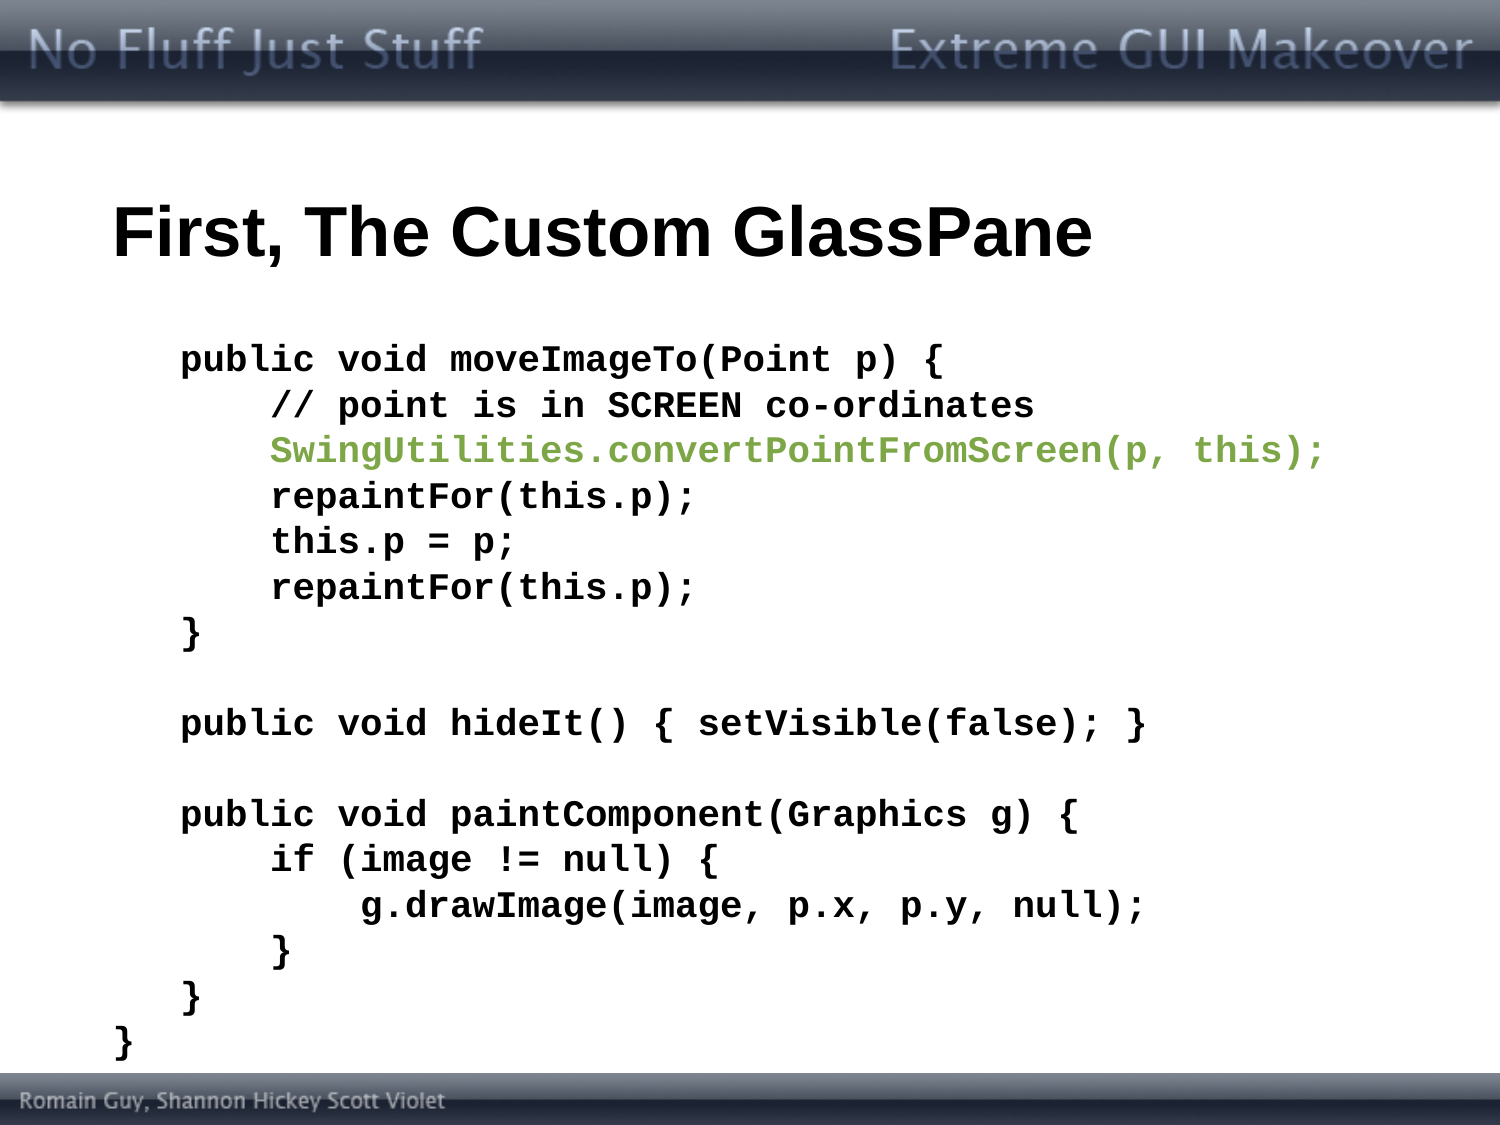

# First, The Custom GlassPane
 public void moveImageTo(Point p) {
 // point is in SCREEN co-ordinates
 SwingUtilities.convertPointFromScreen(p, this);
 repaintFor(this.p);
 this.p = p;
 repaintFor(this.p);
 }
 public void hideIt() { setVisible(false); }
 public void paintComponent(Graphics g) {
 if (image != null) {
 g.drawImage(image, p.x, p.y, null);
 }
 }
}